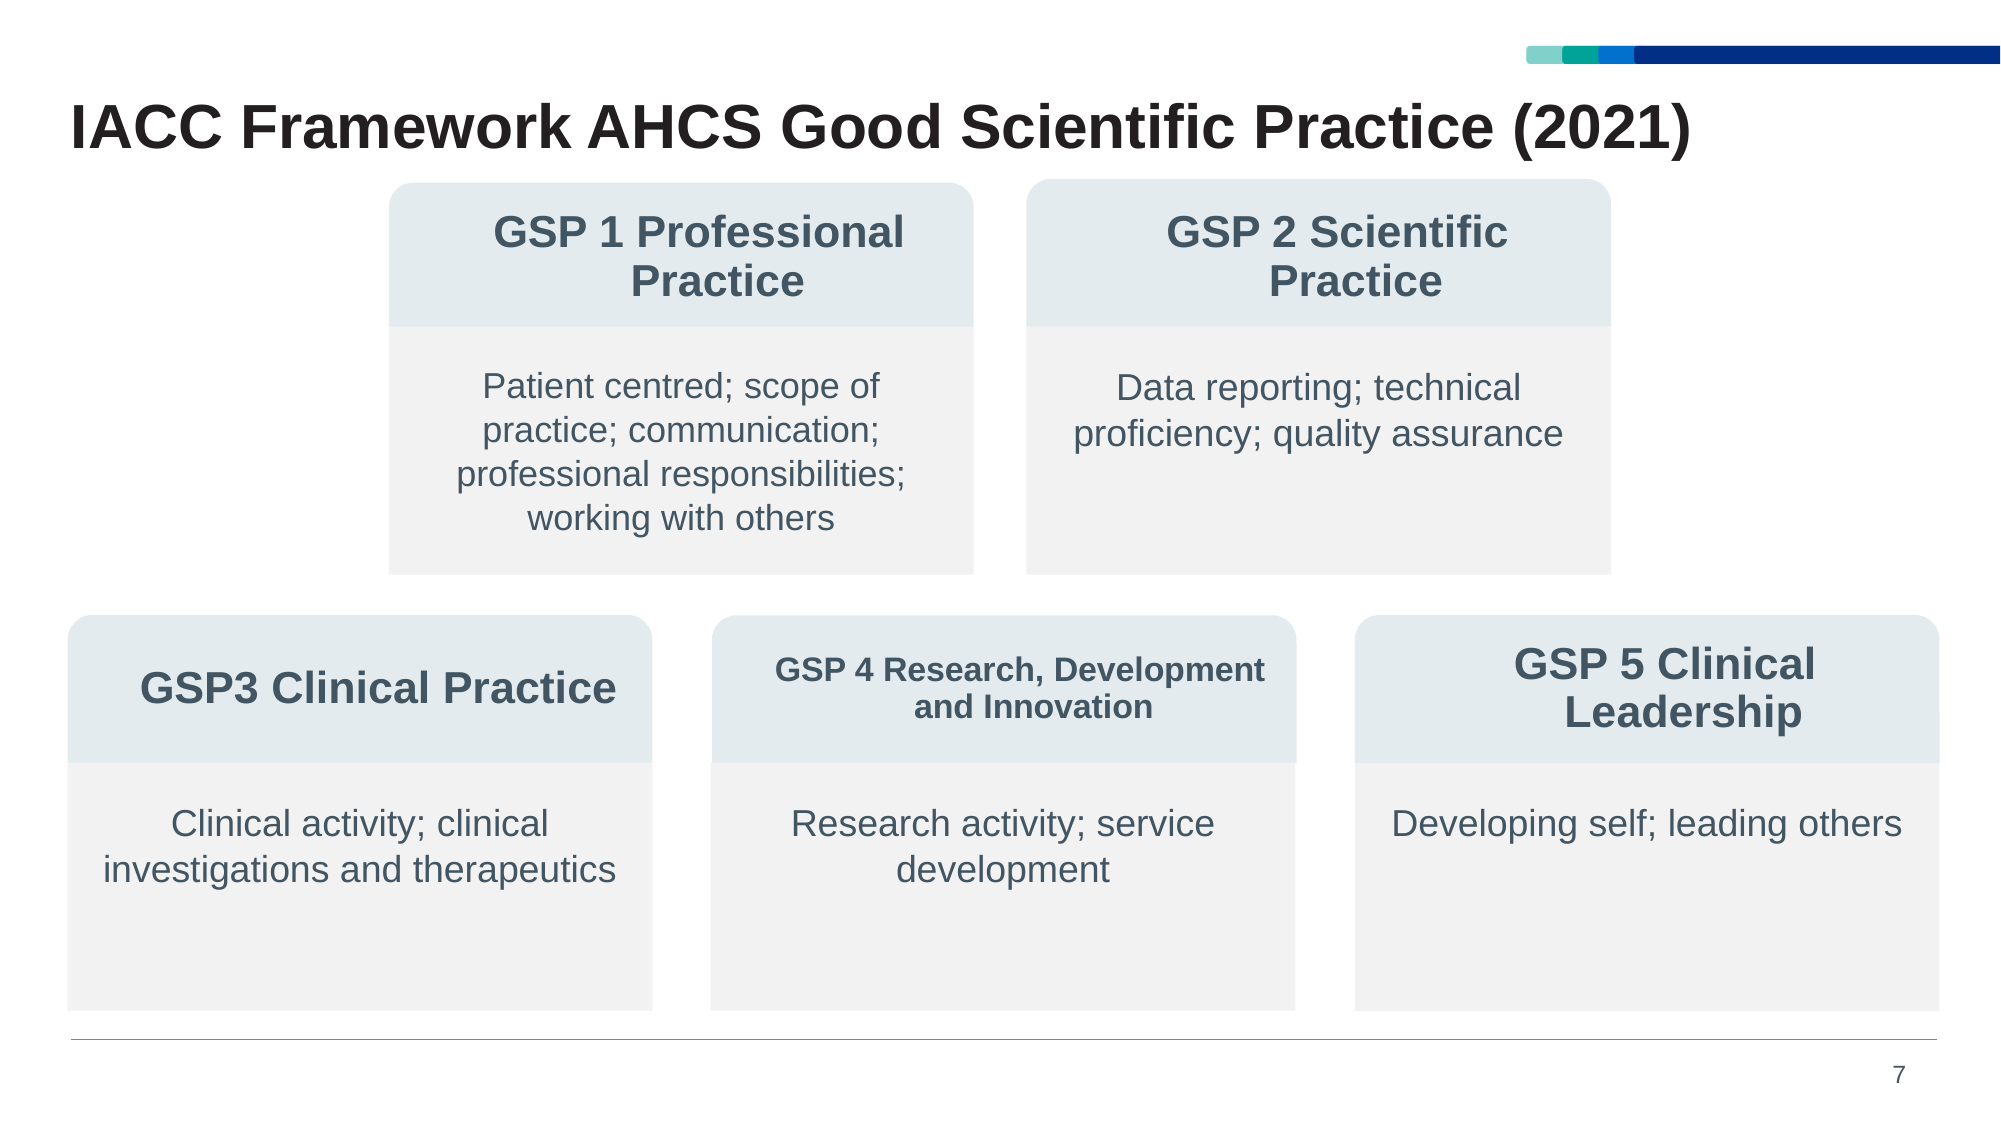

# IACC Framework AHCS Good Scientific Practice (2021)
GSP 1 Professional Practice
GSP 2 Scientific Practice
Patient centred; scope of practice; communication; professional responsibilities; working with others
Data reporting; technical proficiency; quality assurance
GSP3 Clinical Practice
GSP 4 Research, Development and Innovation
GSP 5 Clinical Leadership
Clinical activity; clinical investigations and therapeutics
Research activity; service development
Developing self; leading others